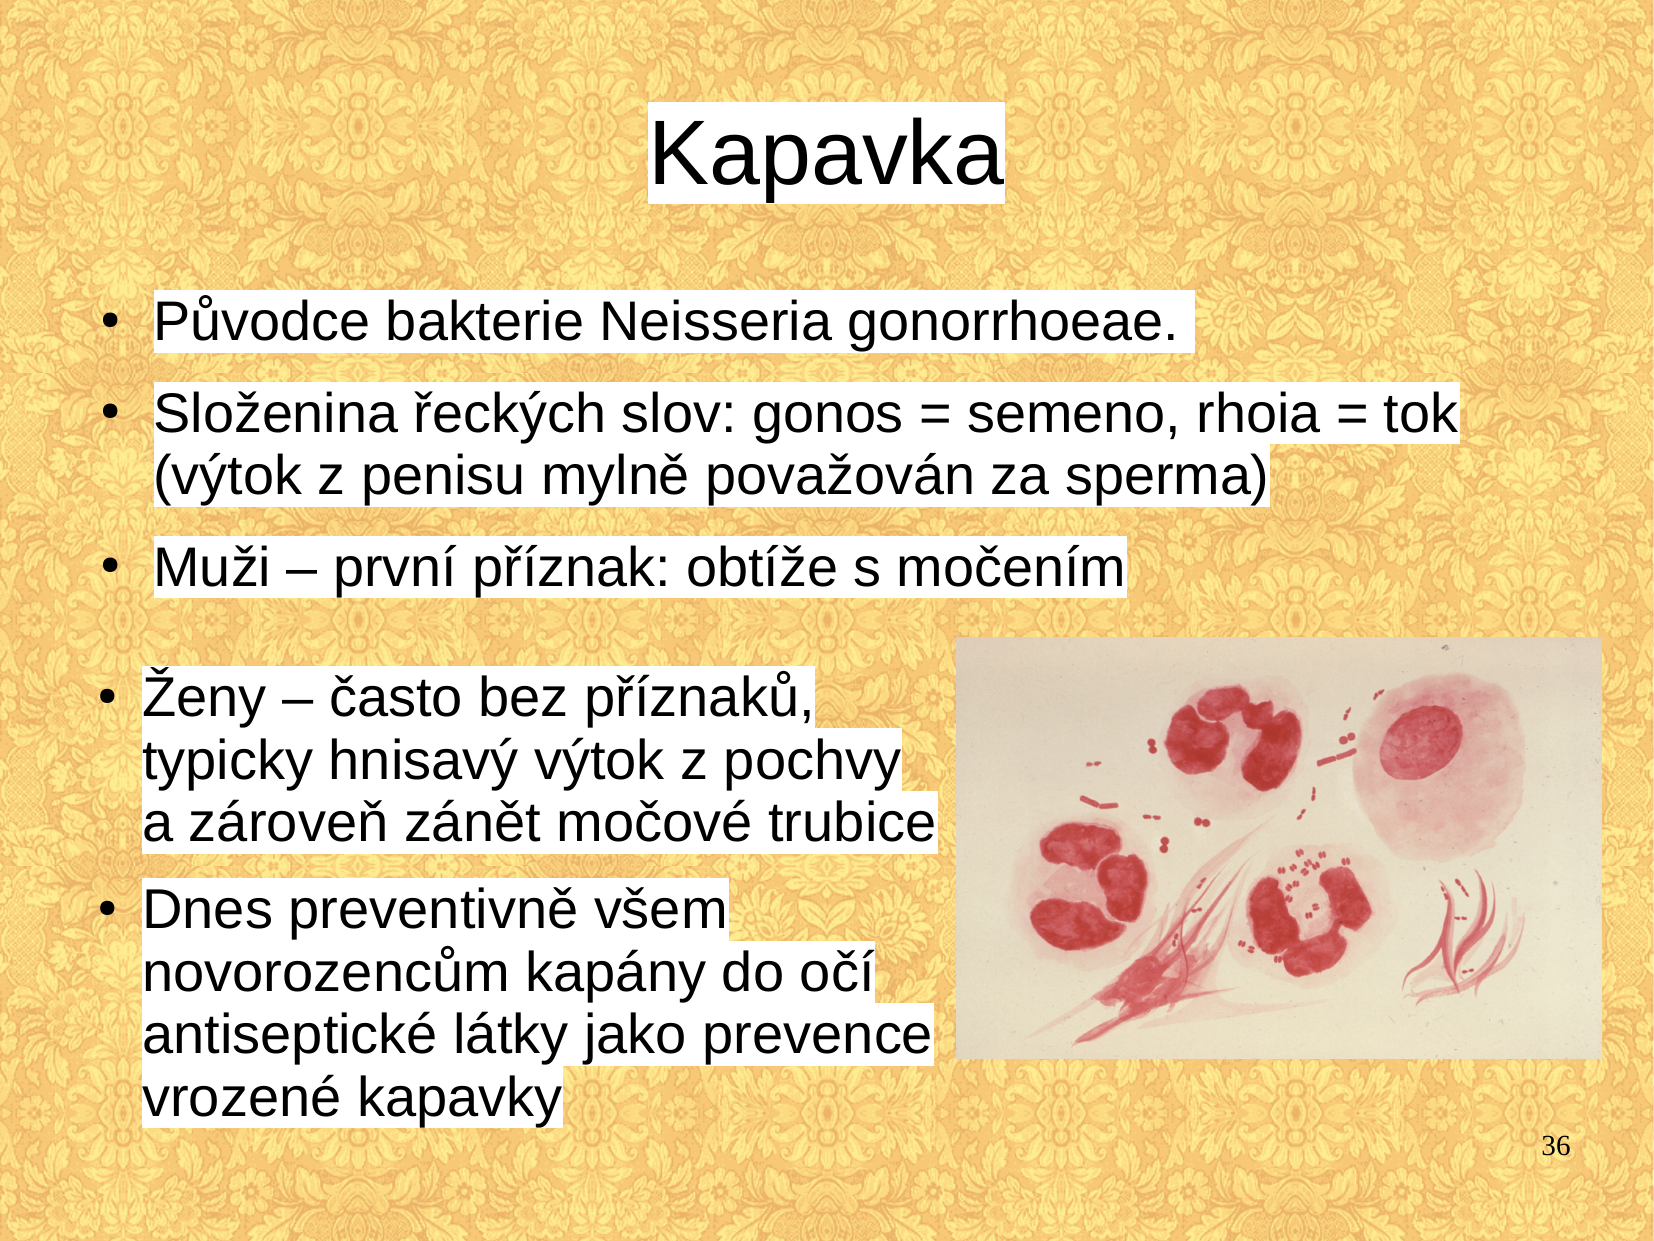

# Kapavka
Původce bakterie Neisseria gonorrhoeae.
Složenina řeckých slov: gonos = semeno, rhoia = tok (výtok z penisu mylně považován za sperma)
Muži – první příznak: obtíže s močením
Ženy – často bez příznaků, typicky hnisavý výtok z pochvy a zároveň zánět močové trubice
Dnes preventivně všem novorozencům kapány do očí antiseptické látky jako prevence vrozené kapavky
36